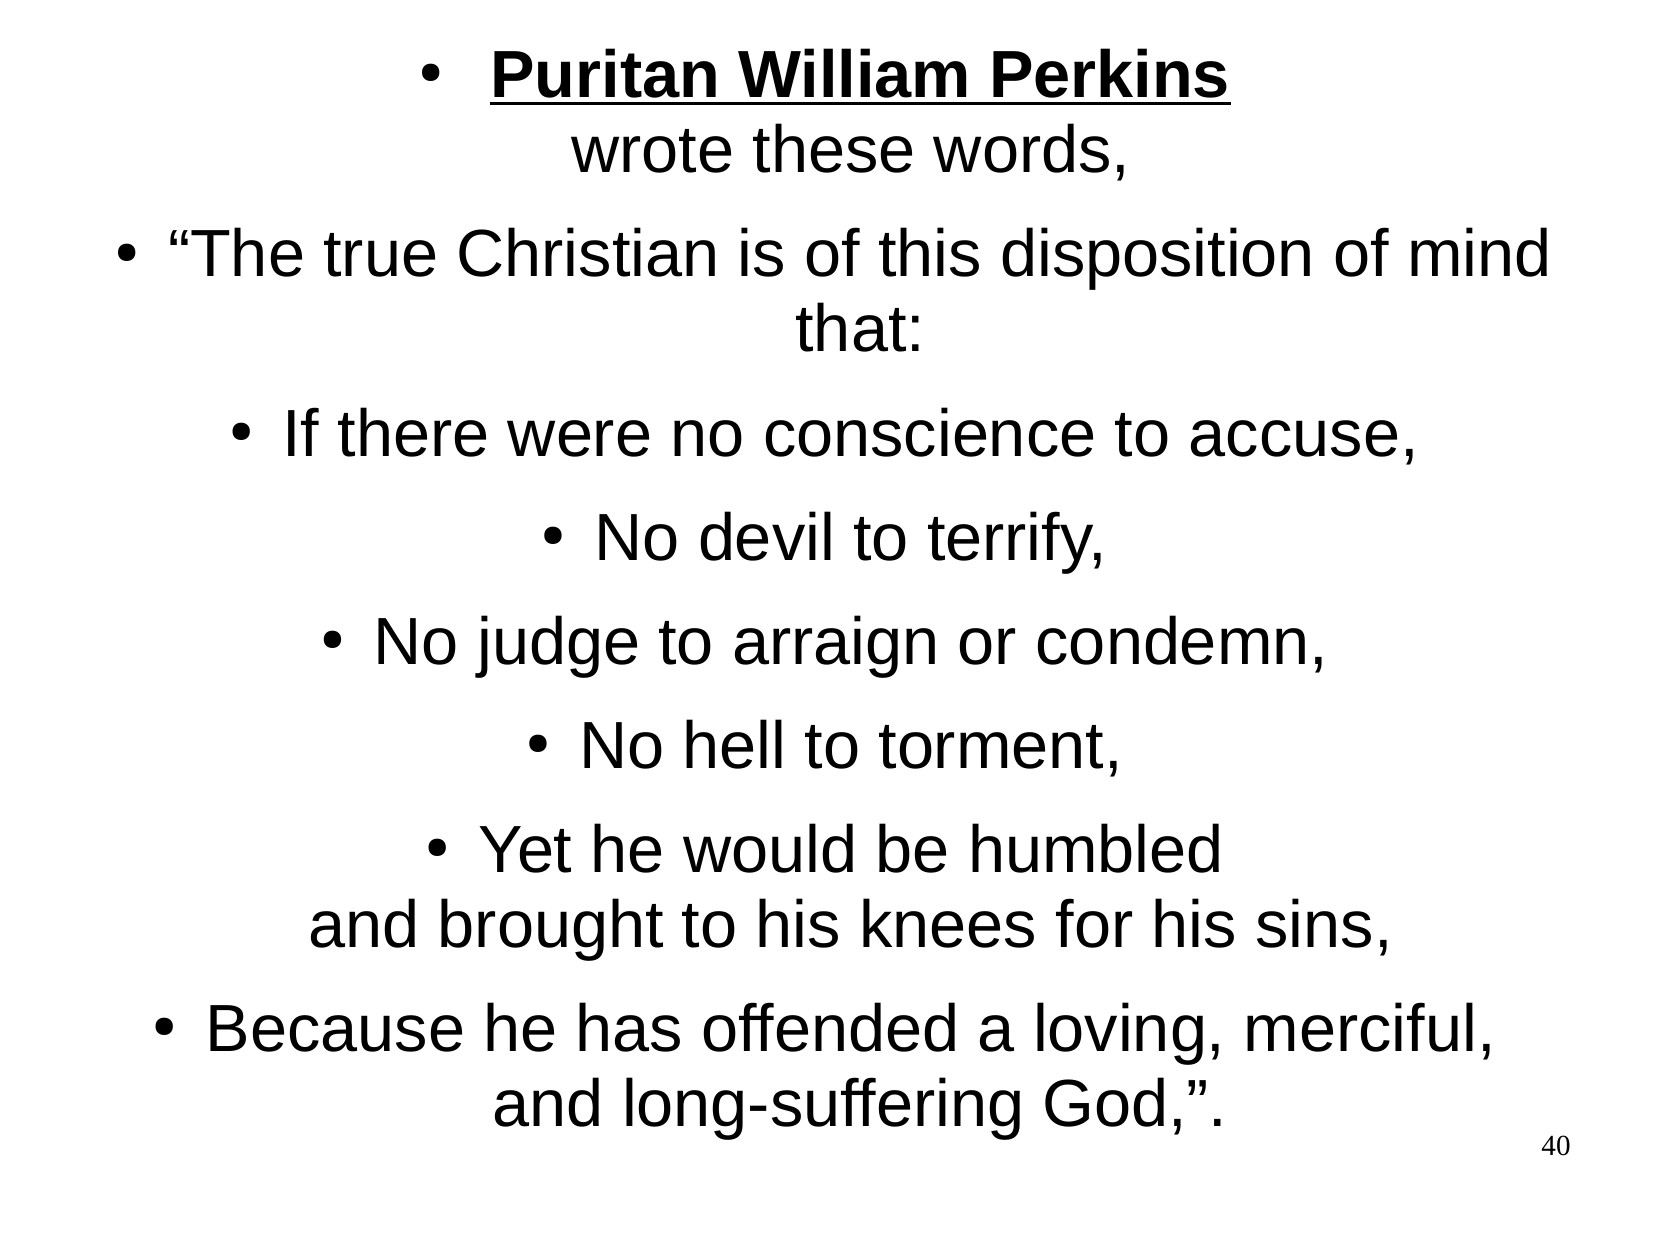

# Puritan William Perkins wrote these words,
“The true Christian is of this disposition of mind that:
If there were no conscience to accuse,
No devil to terrify,
No judge to arraign or condemn,
No hell to torment,
Yet he would be humbled
and brought to his knees for his sins,
Because he has offended a loving, merciful,
and long-suffering God,”.
40